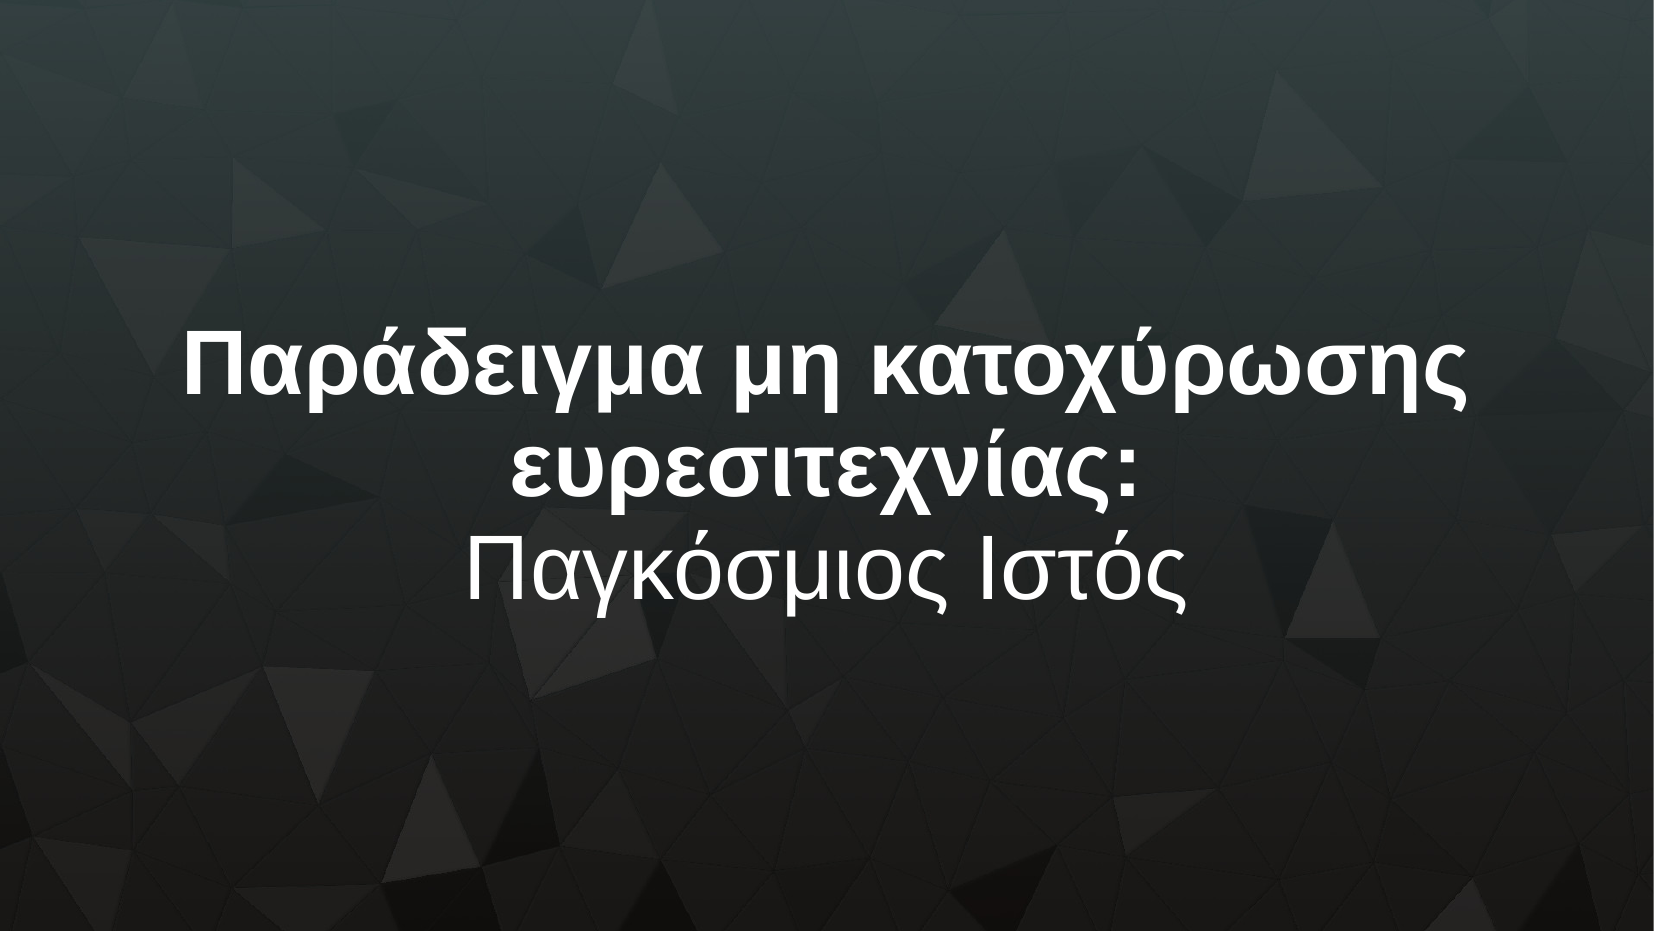

# Παράδειγμα μη κατοχύρωσης ευρεσιτεχνίας: Παγκόσμιος Ιστός